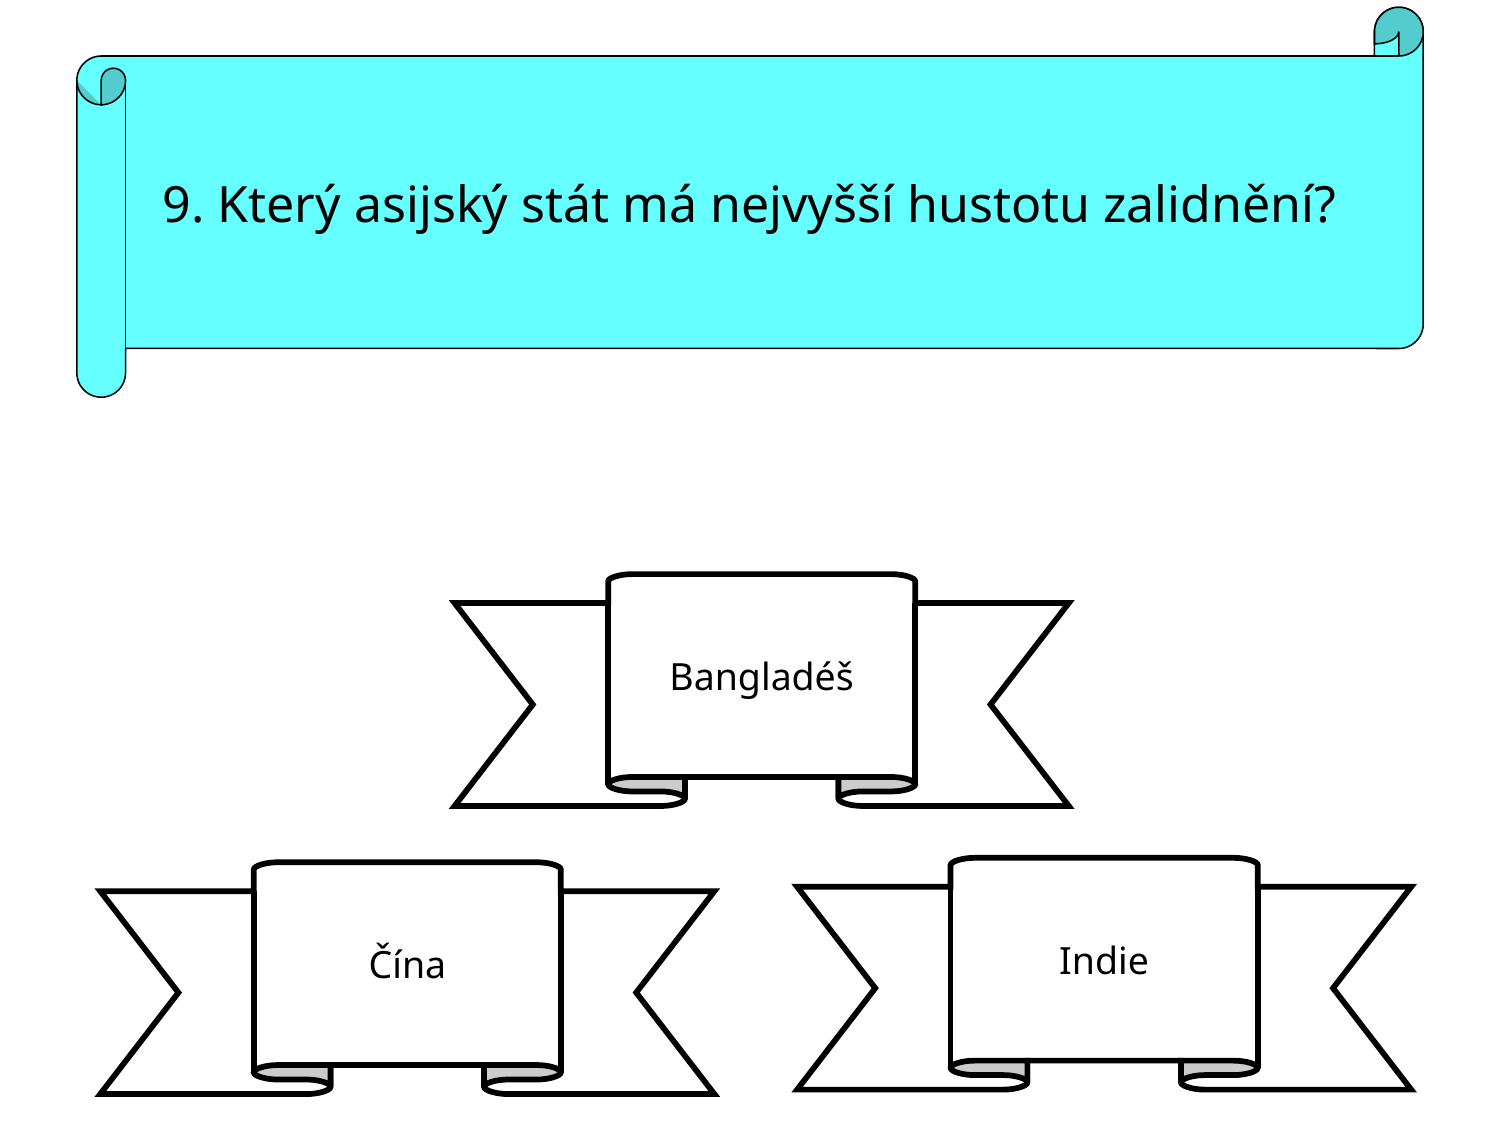

9. Který asijský stát má nejvyšší hustotu zalidnění?
Bangladéš
Indie
Čína